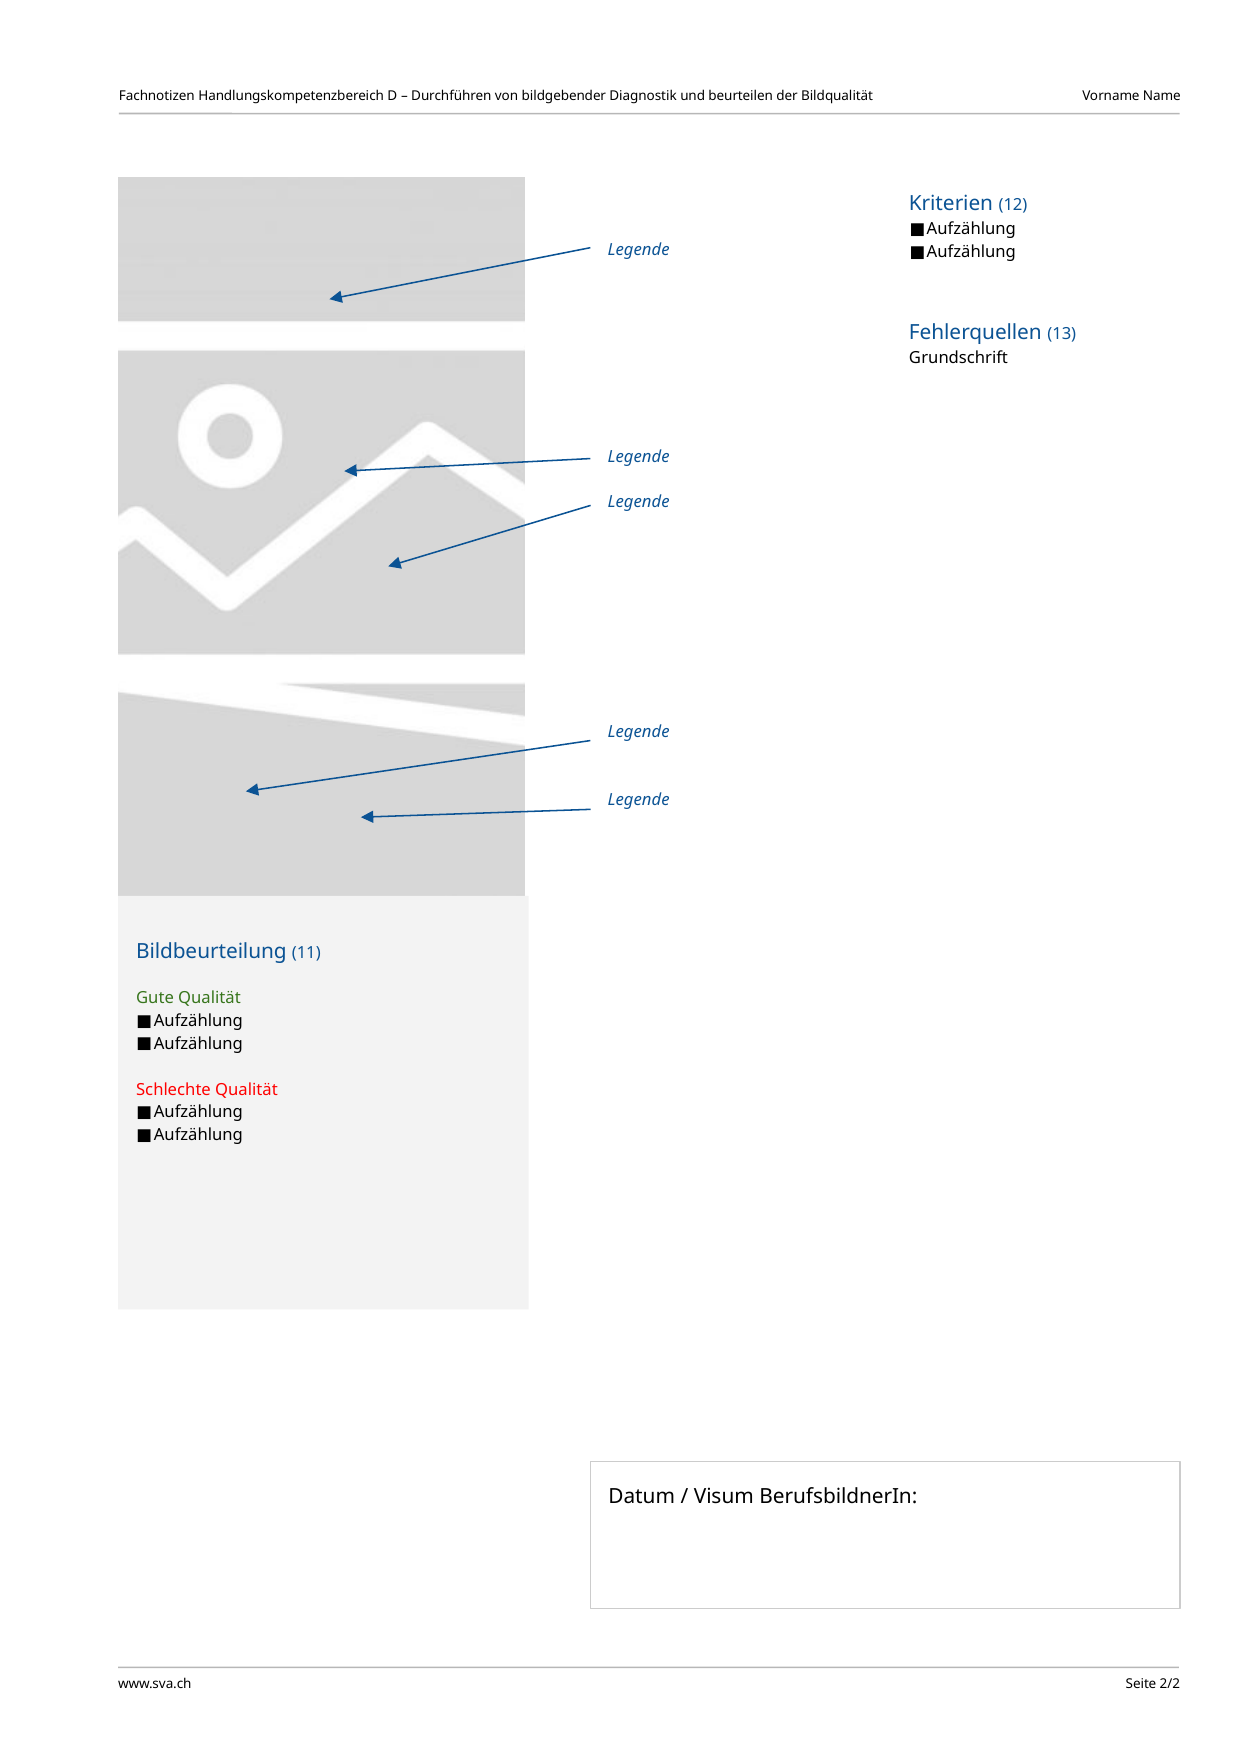

Vorname Name
Legende
Legende
Legende
Legende
Legende
Kriterien (12)
Aufzählung
Aufzählung
Fehlerquellen (13)
Grundschrift
hier die Röntgenaufnahme einfügen
Bildbeurteilung (11)
Gute Qualität
Aufzählung
Aufzählung
Schlechte Qualität
Aufzählung
Aufzählung
Die Visum-Box steht immer am Schluss der Lerndokumentation. Wenn weitere Seiten eingefügt wurden Box auf die letzte Seite kopieren und hier löschen.
Datum / Visum BerufsbildnerIn:
Seite 2/2